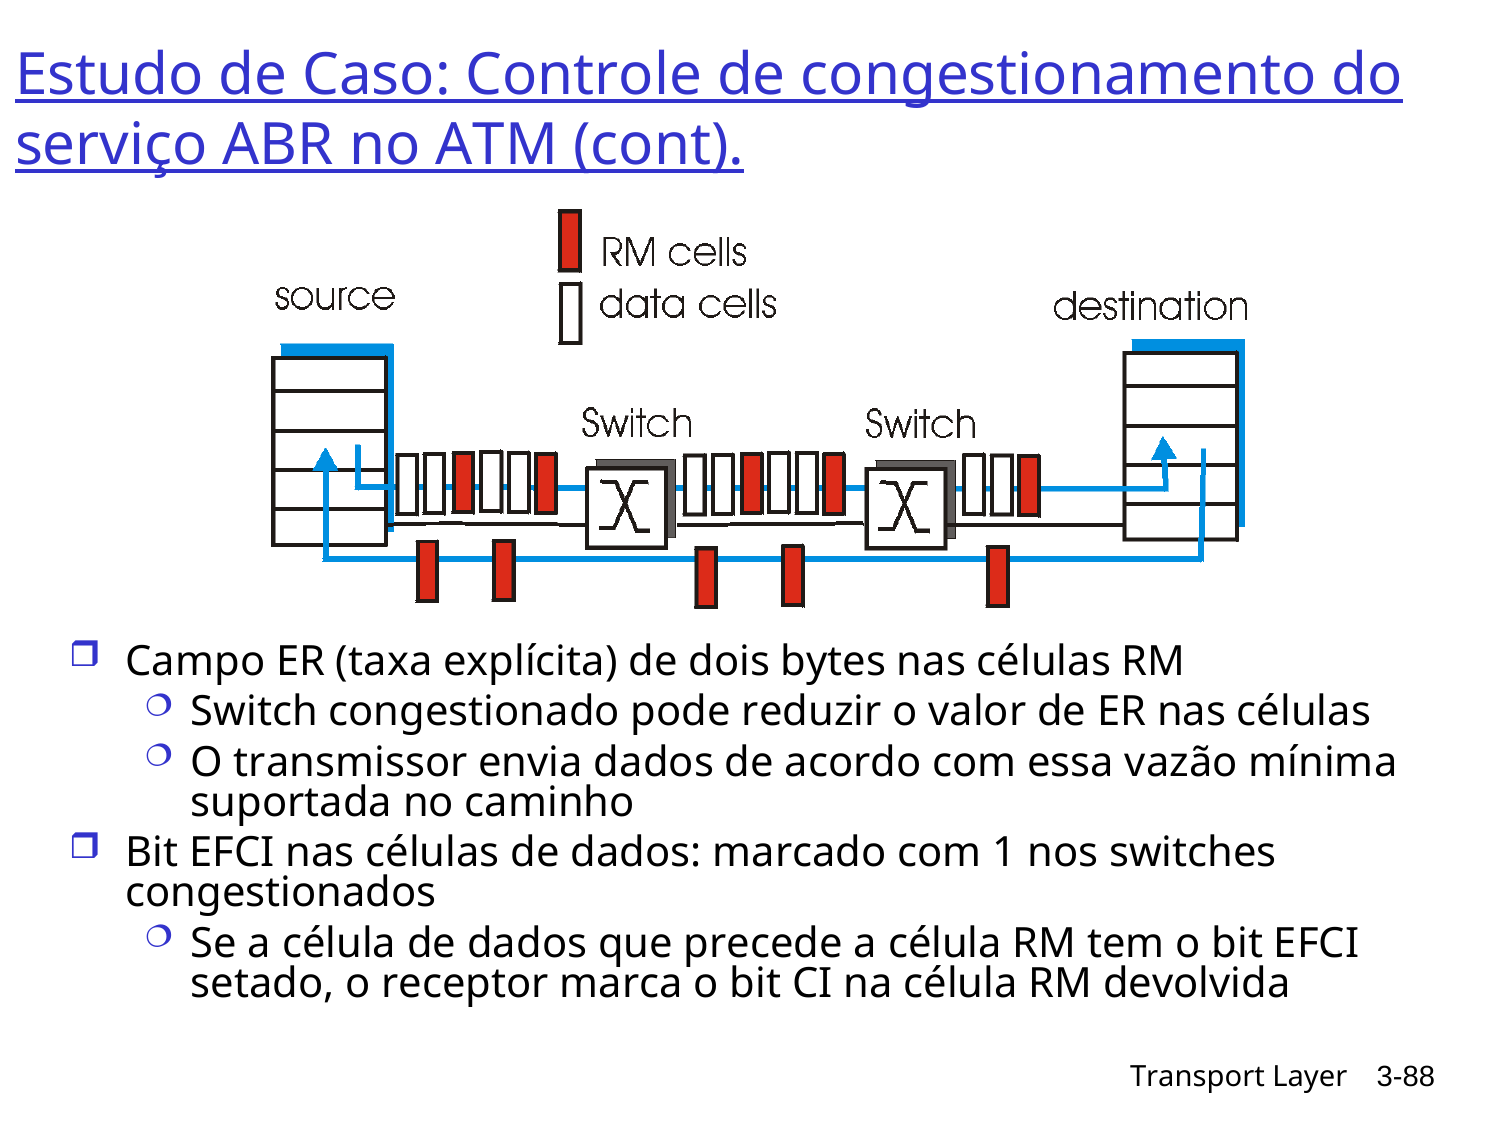

# Estudo de Caso: Controle de congestionamento do serviço ABR no ATM (cont).
Campo ER (taxa explícita) de dois bytes nas células RM
Switch congestionado pode reduzir o valor de ER nas células
O transmissor envia dados de acordo com essa vazão mínima suportada no caminho
Bit EFCI nas células de dados: marcado com 1 nos switches congestionados
Se a célula de dados que precede a célula RM tem o bit EFCI setado, o receptor marca o bit CI na célula RM devolvida
Transport Layer